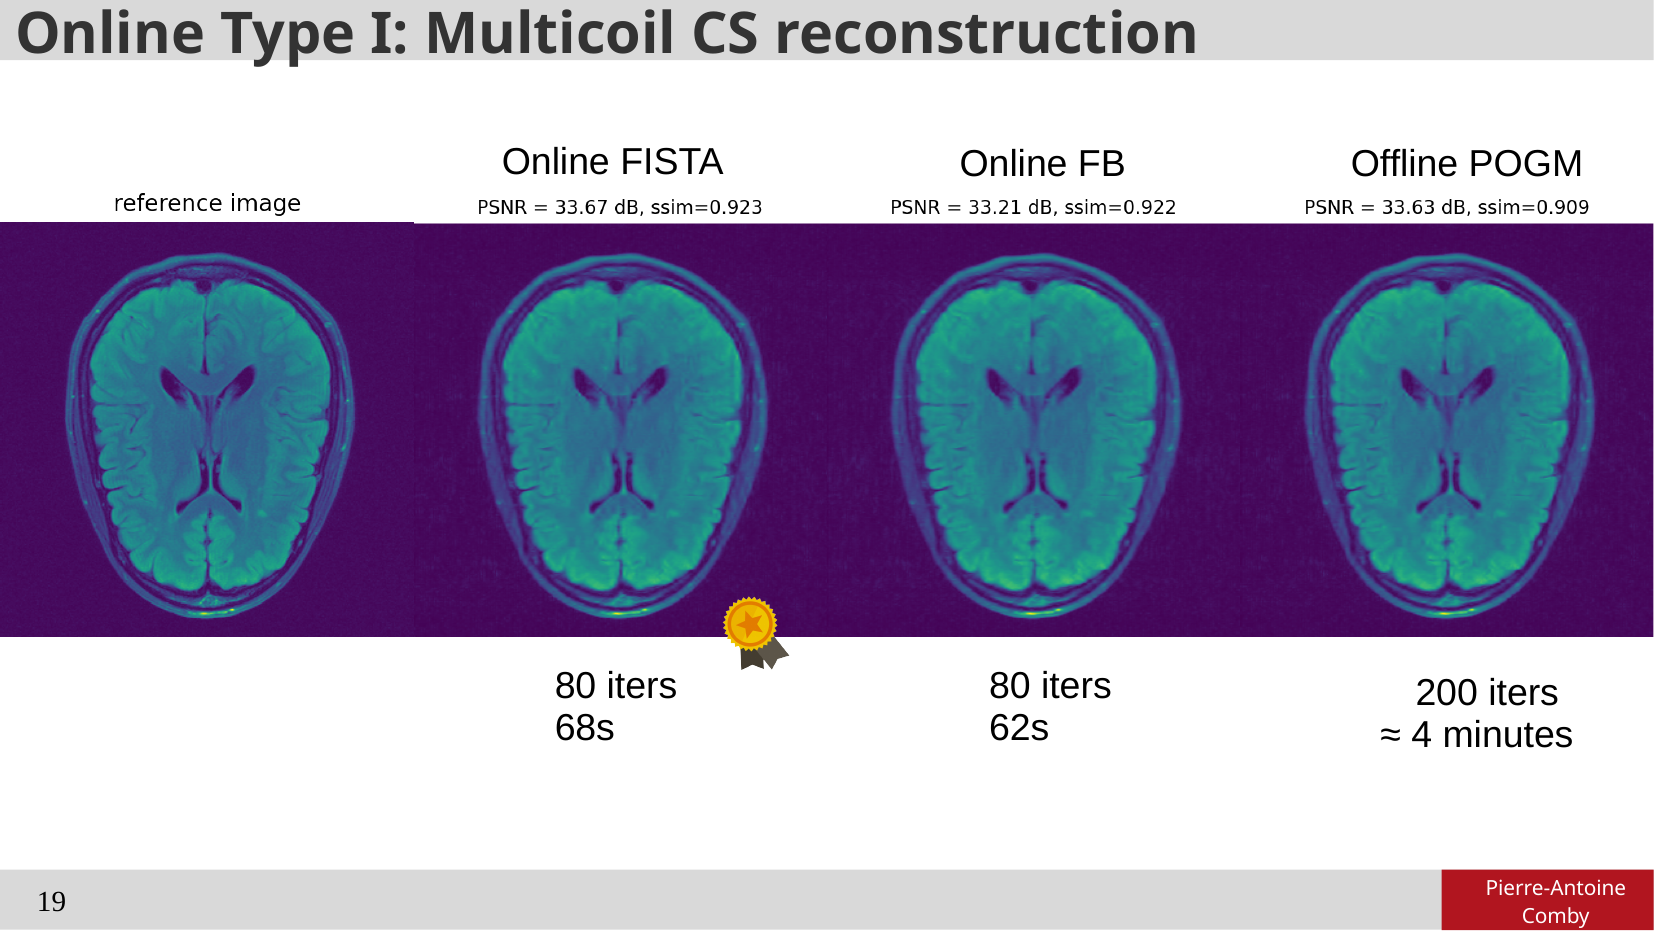

# Online Type I: Multicoil CS reconstruction
Online FISTA
Online FB
Offline POGM
80 iters
68s
80 iters 62s
200 iters
≈ 4 minutes
19